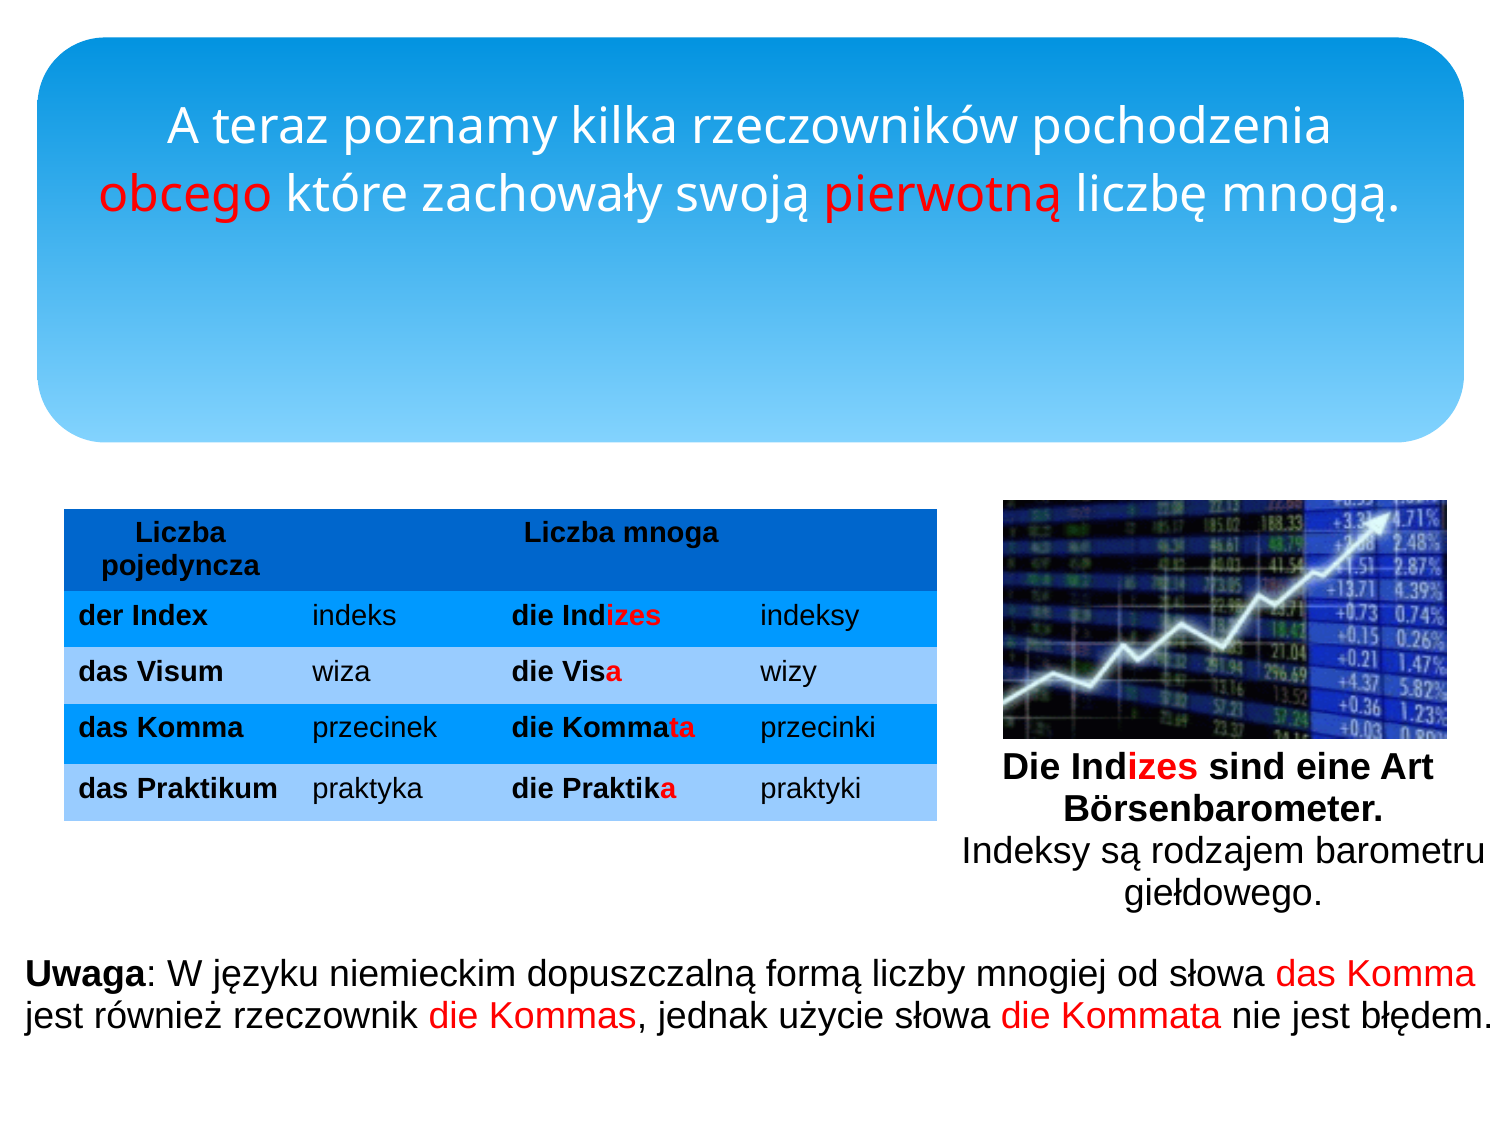

# A teraz poznamy kilka rzeczowników pochodzenia obcego które zachowały swoją pierwotną liczbę mnogą.
| Liczba pojedyncza | | Liczba mnoga | |
| --- | --- | --- | --- |
| der Index | indeks | die Indizes | indeksy |
| das Visum | wiza | die Visa | wizy |
| das Komma | przecinek | die Kommata | przecinki |
| das Praktikum | praktyka | die Praktika | praktyki |
Die Indizes sind eine Art
Börsenbarometer.
Indeksy są rodzajem barometru
giełdowego.
Uwaga: W języku niemieckim dopuszczalną formą liczby mnogiej od słowa das Komma
jest również rzeczownik die Kommas, jednak użycie słowa die Kommata nie jest błędem.